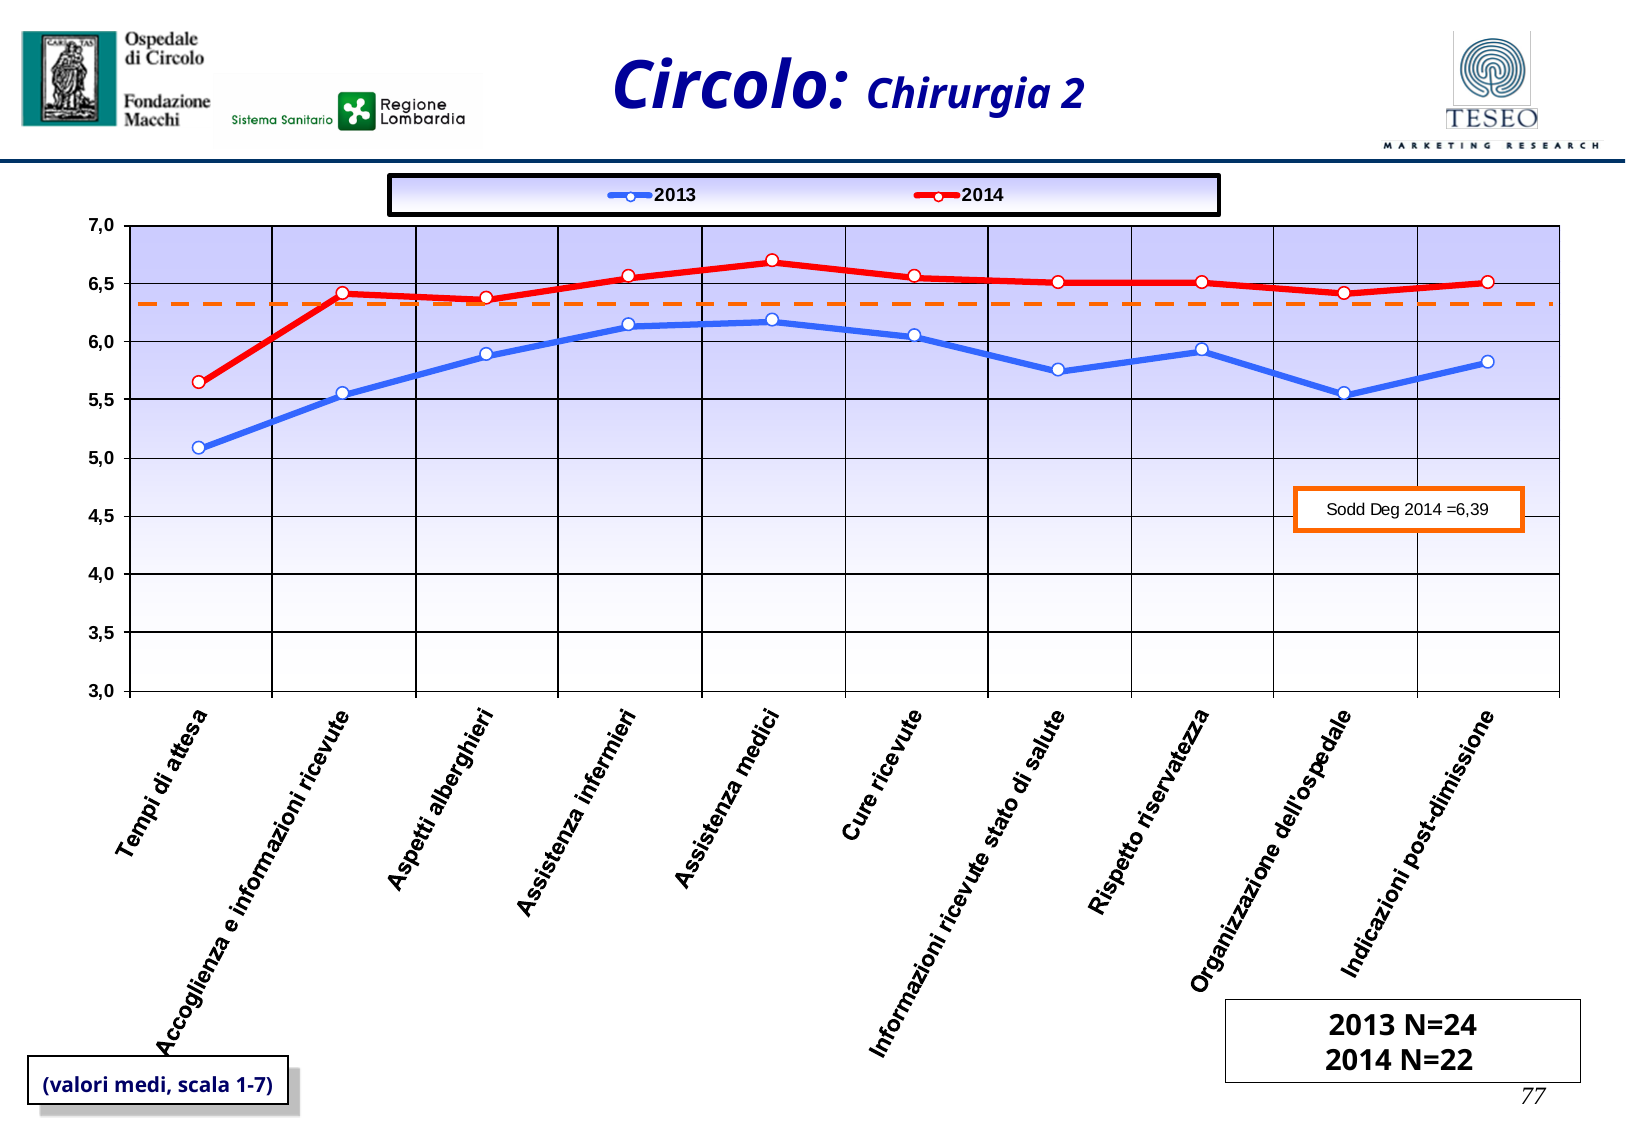

Circolo: Chirurgia 2
2013 N=24
2014 N=22
(valori medi, scala 1-7)